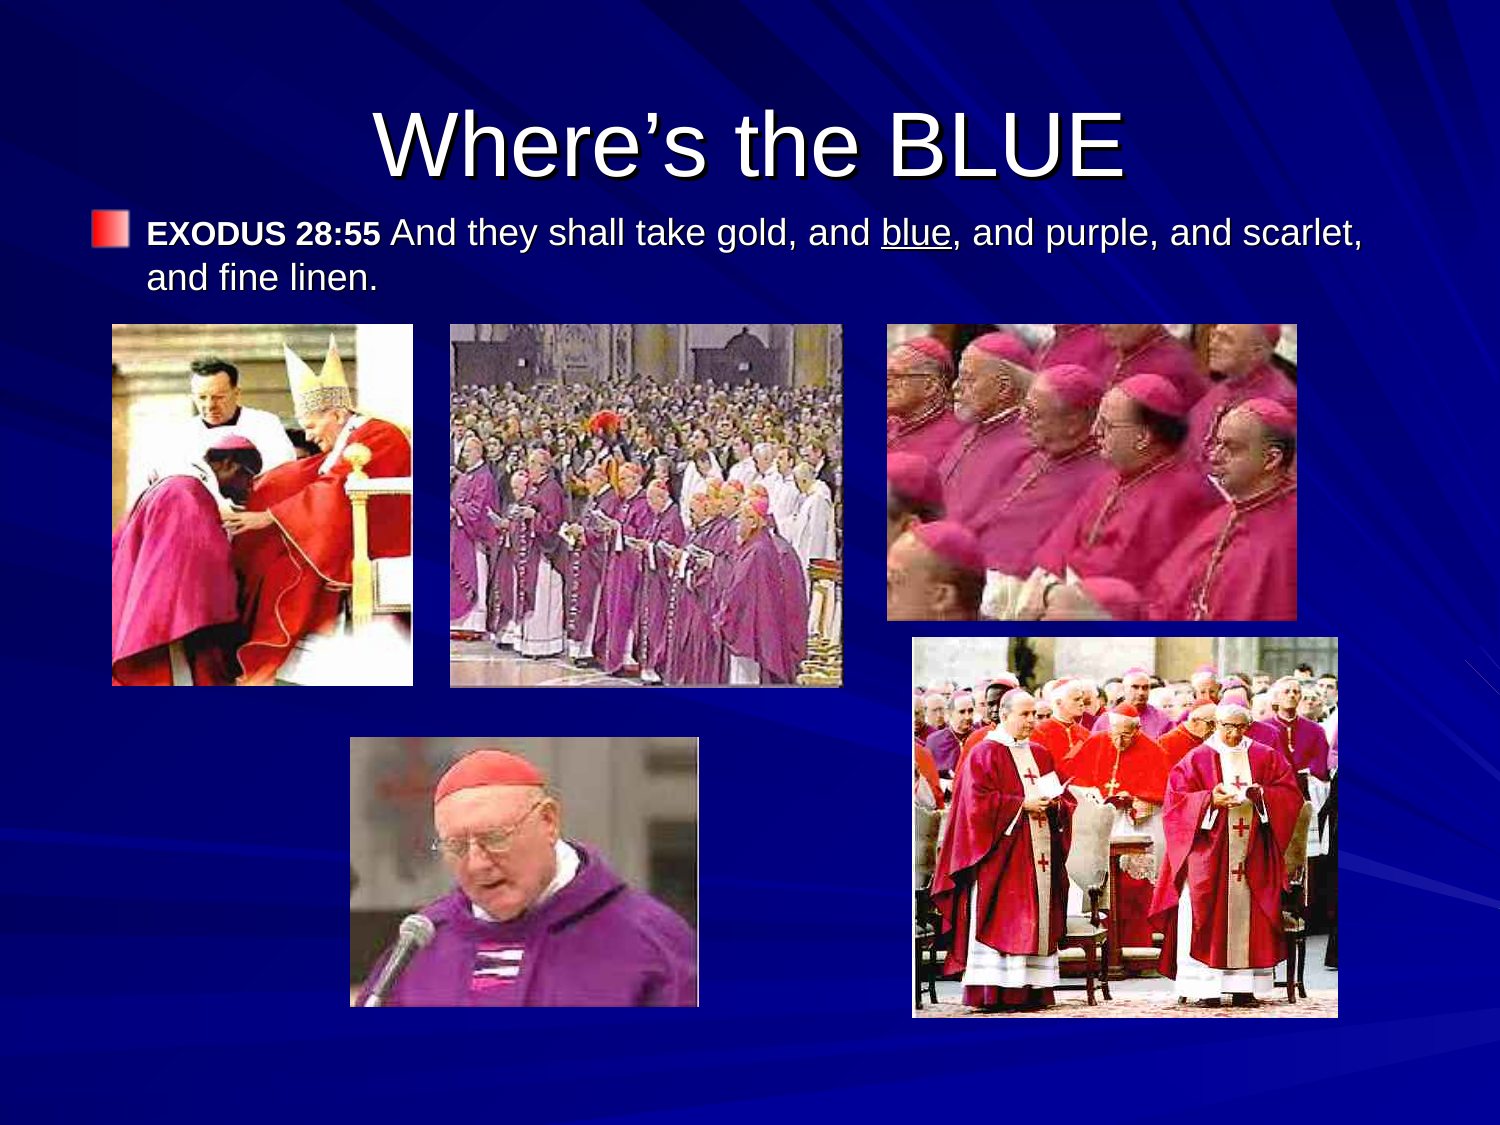

# Where’s the BLUE
EXODUS 28:55 And they shall take gold, and blue, and purple, and scarlet, and fine linen.